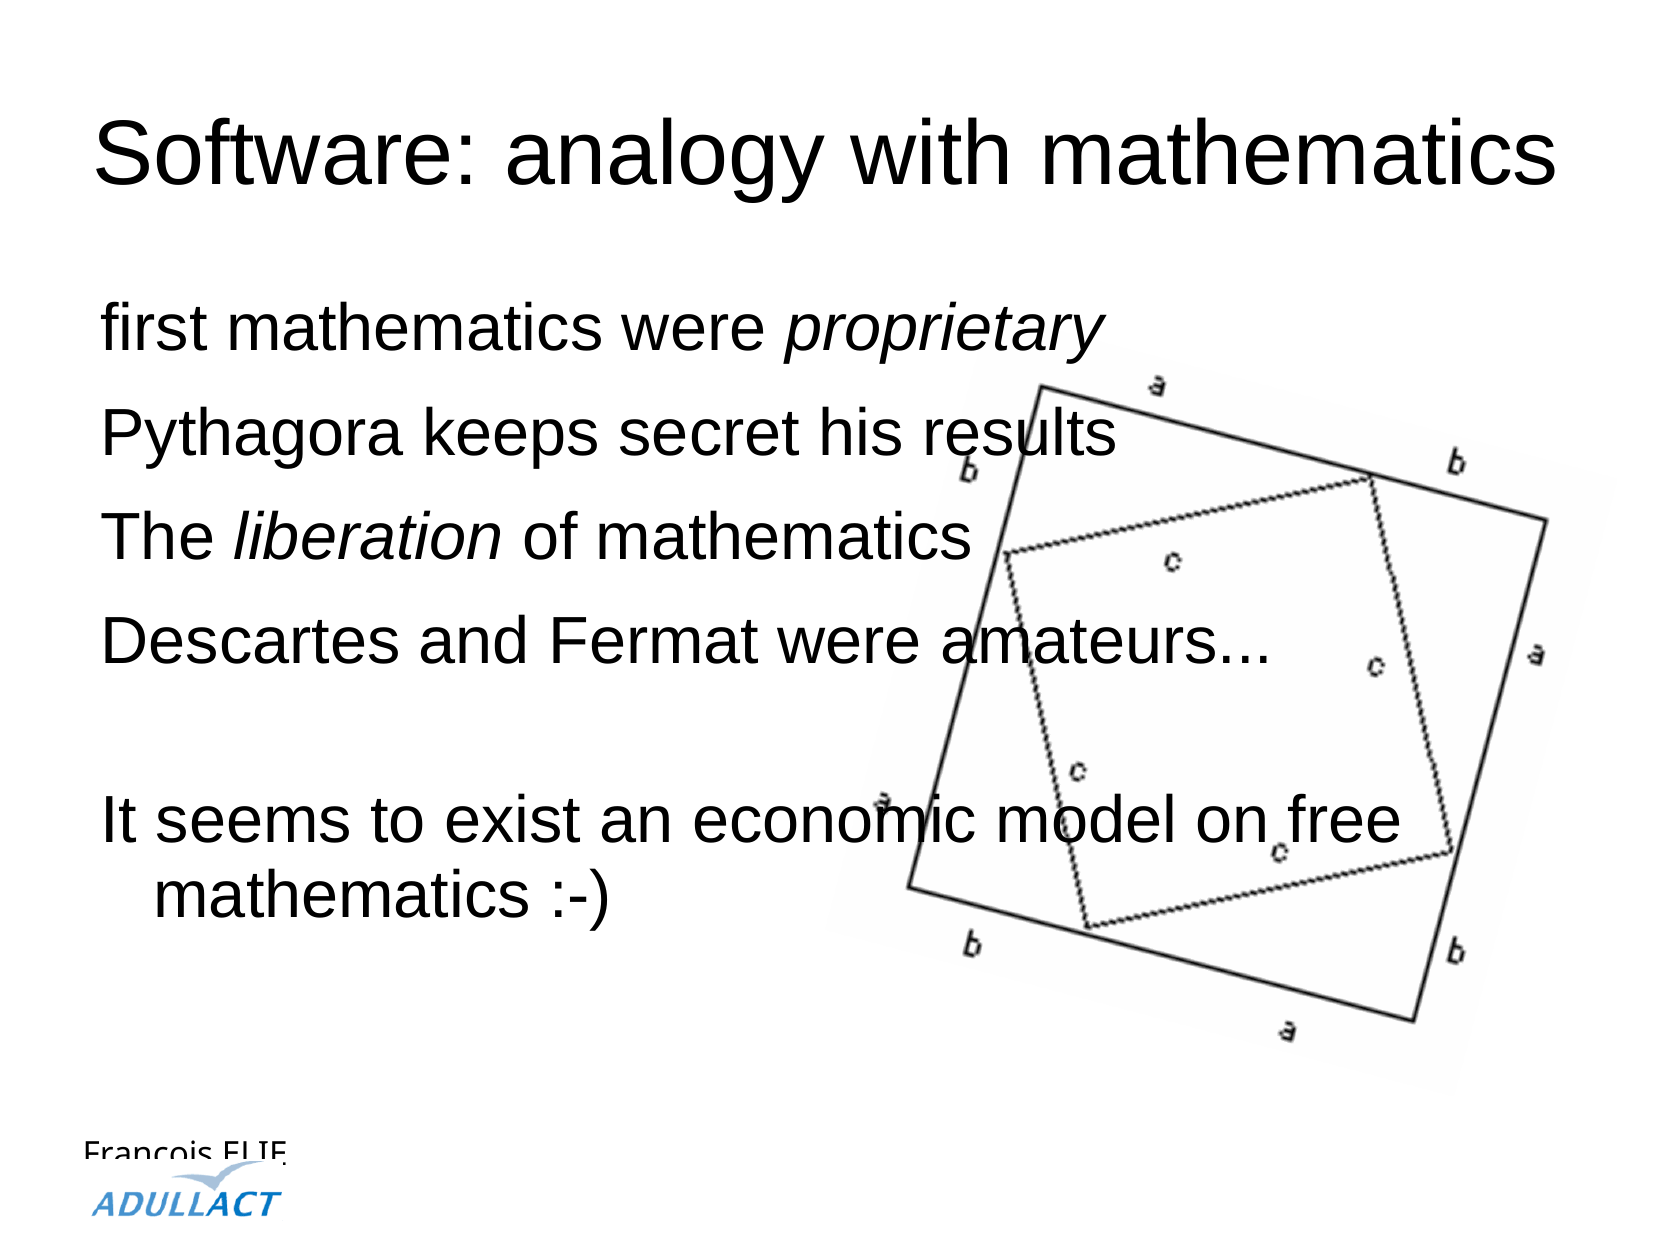

# Software: analogy with mathematics
first mathematics were proprietary
Pythagora keeps secret his results
The liberation of mathematics
Descartes and Fermat were amateurs...
It seems to exist an economic model on free mathematics :-)